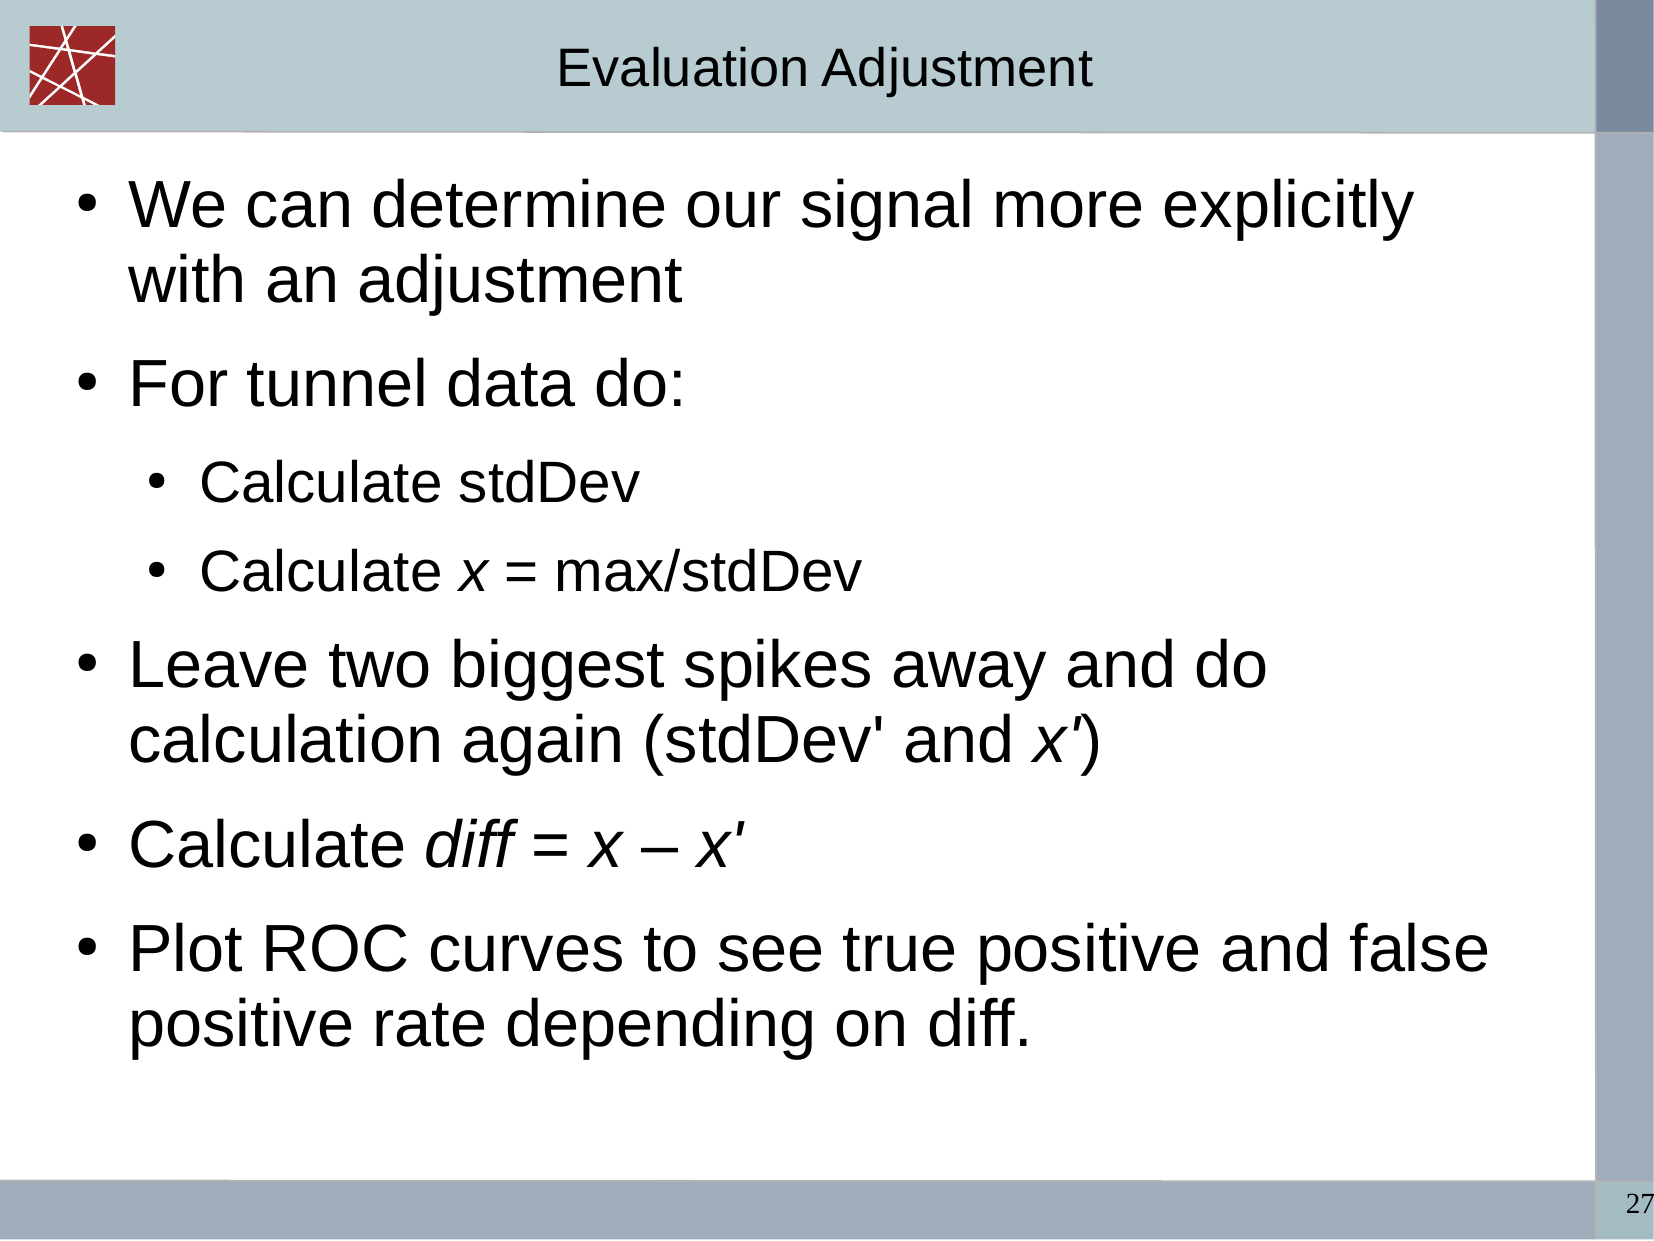

# Evaluation Adjustment
We can determine our signal more explicitly with an adjustment
For tunnel data do:
Calculate stdDev
Calculate x = max/stdDev
Leave two biggest spikes away and do calculation again (stdDev' and x')
Calculate diff = x – x'
Plot ROC curves to see true positive and false positive rate depending on diff.
27